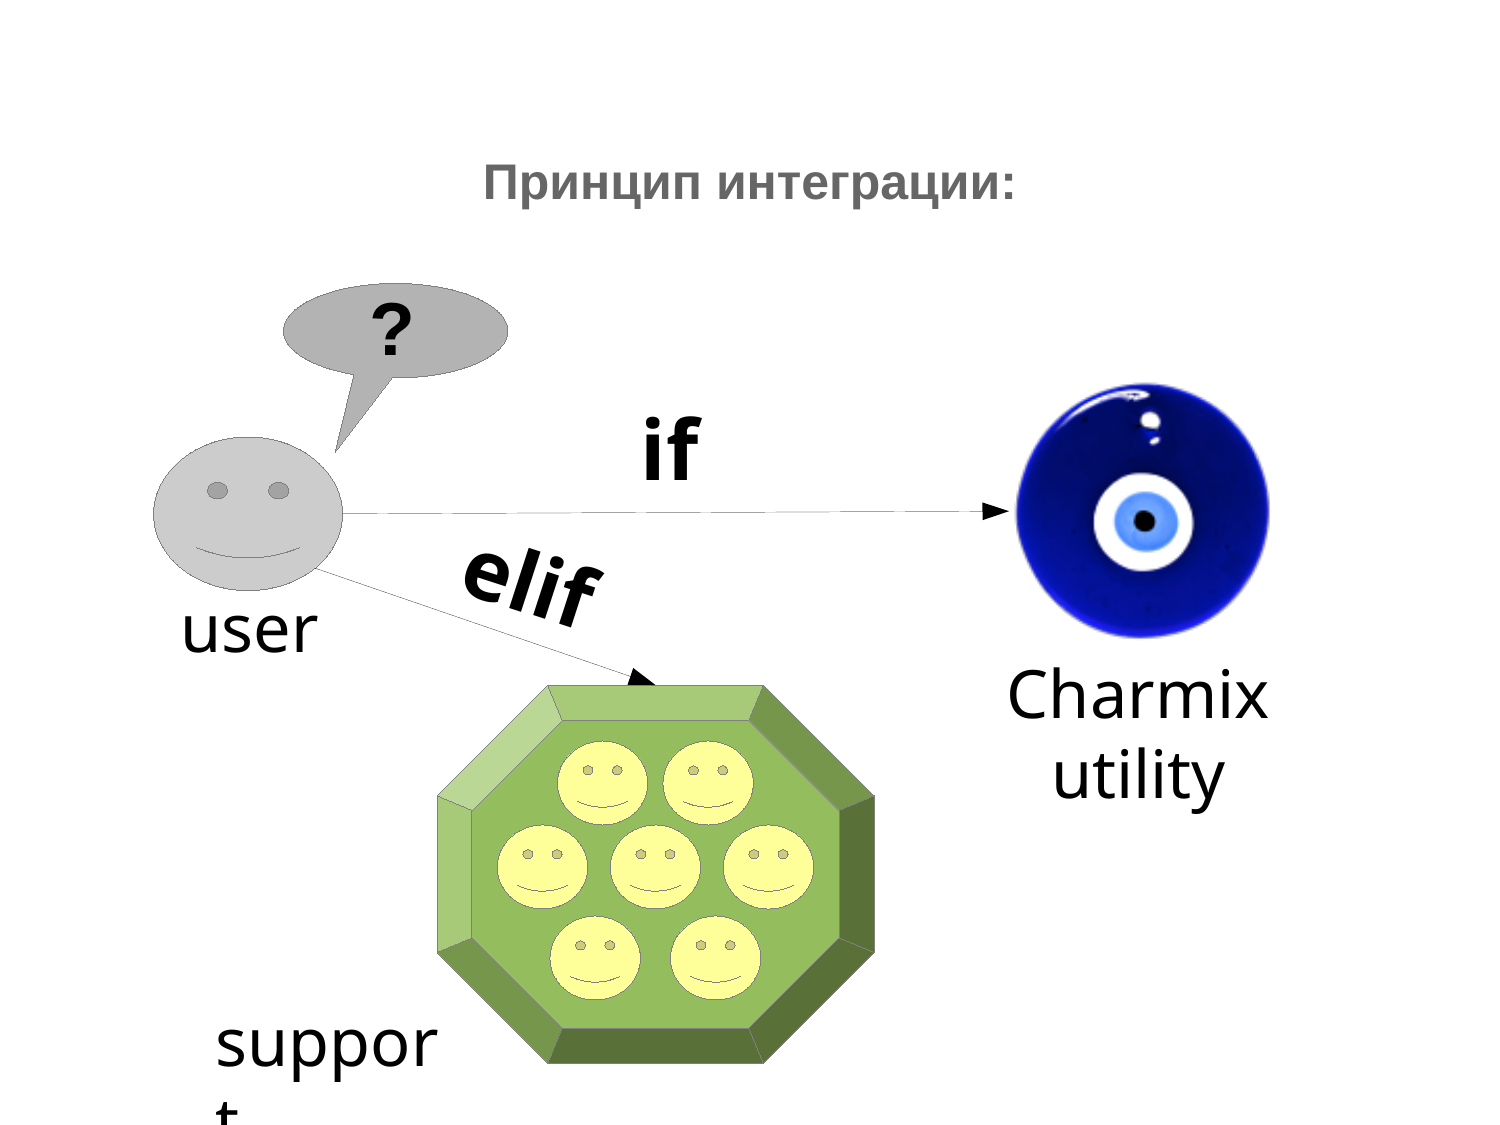

Принцип интеграции:
?
if
elif
user
Charmix utility
support